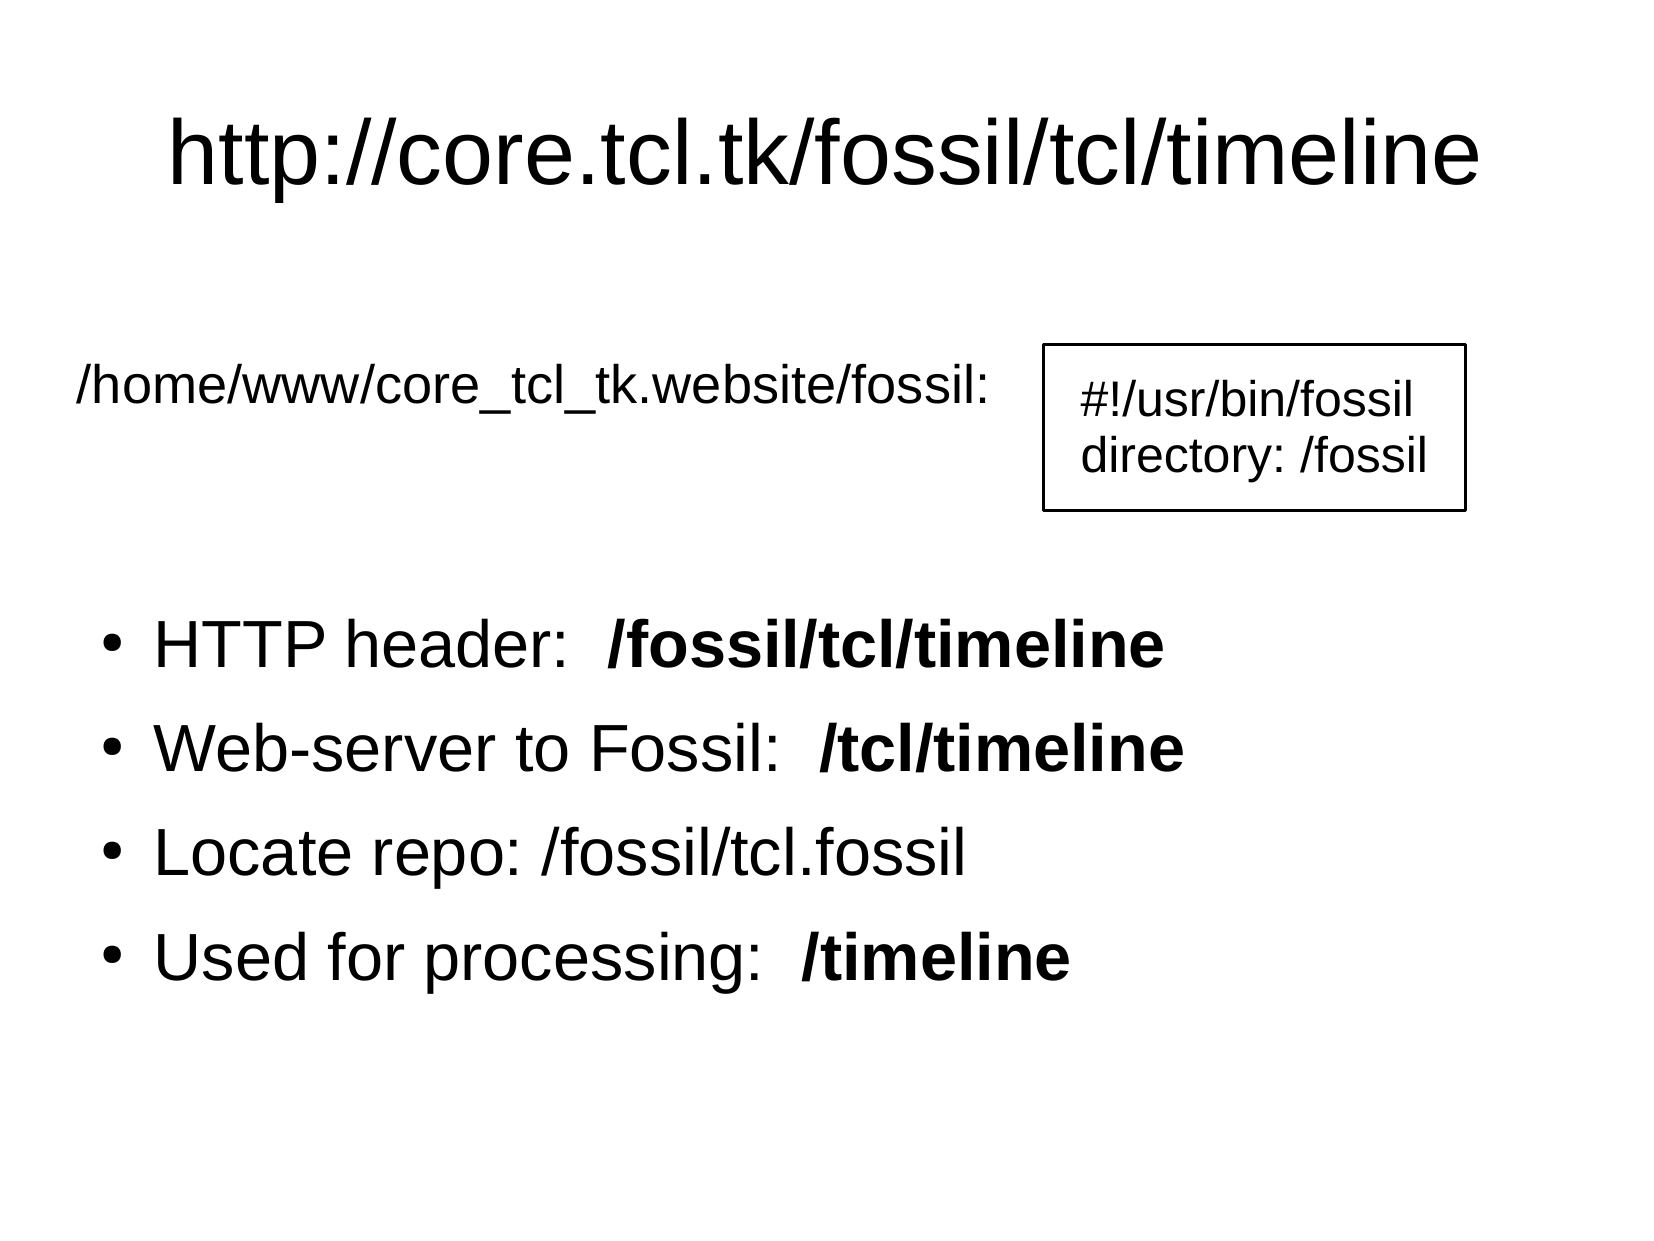

# http://core.tcl.tk/fossil/tcl/timeline
#!/usr/bin/fossil
directory: /fossil
/home/www/core_tcl_tk.website/fossil:
HTTP header: /fossil/tcl/timeline
Web-server to Fossil: /tcl/timeline
Locate repo: /fossil/tcl.fossil
Used for processing: /timeline